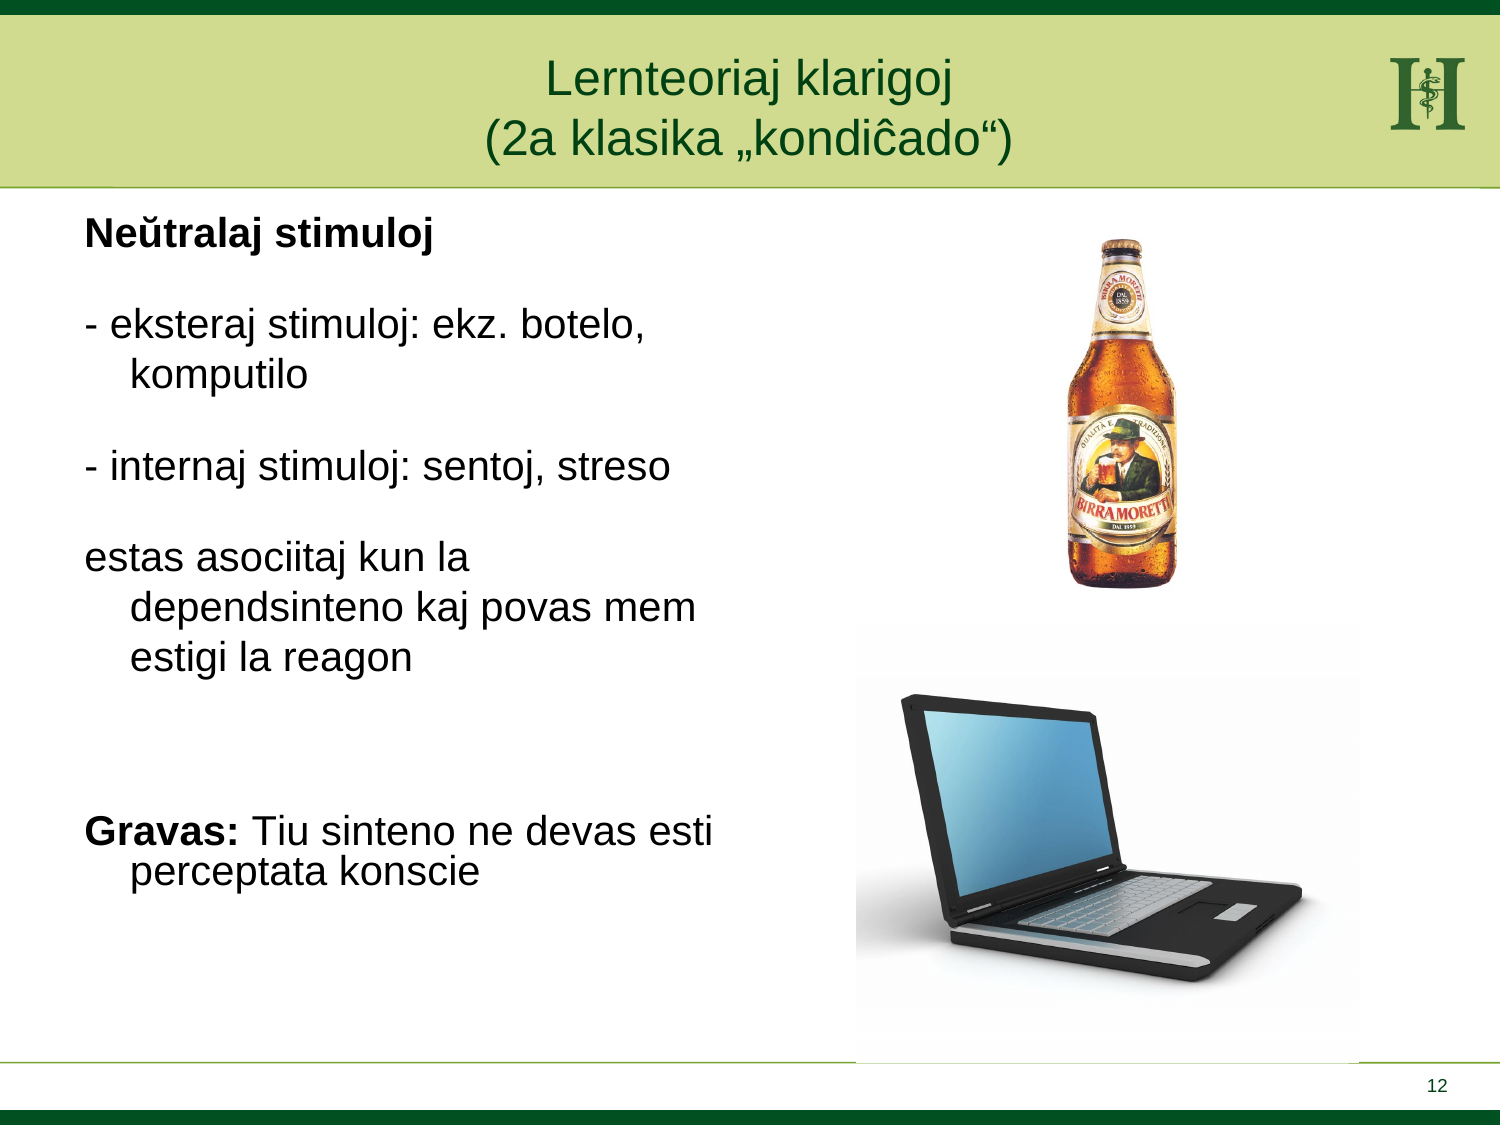

# Lernteoriaj klarigoj (2a klasika „kondiĉado“)
Neŭtralaj stimuloj
- eksteraj stimuloj: ekz. botelo, komputilo
- internaj stimuloj: sentoj, streso
estas asociitaj kun la dependsinteno kaj povas mem estigi la reagon
Gravas: Tiu sinteno ne devas esti perceptata konscie